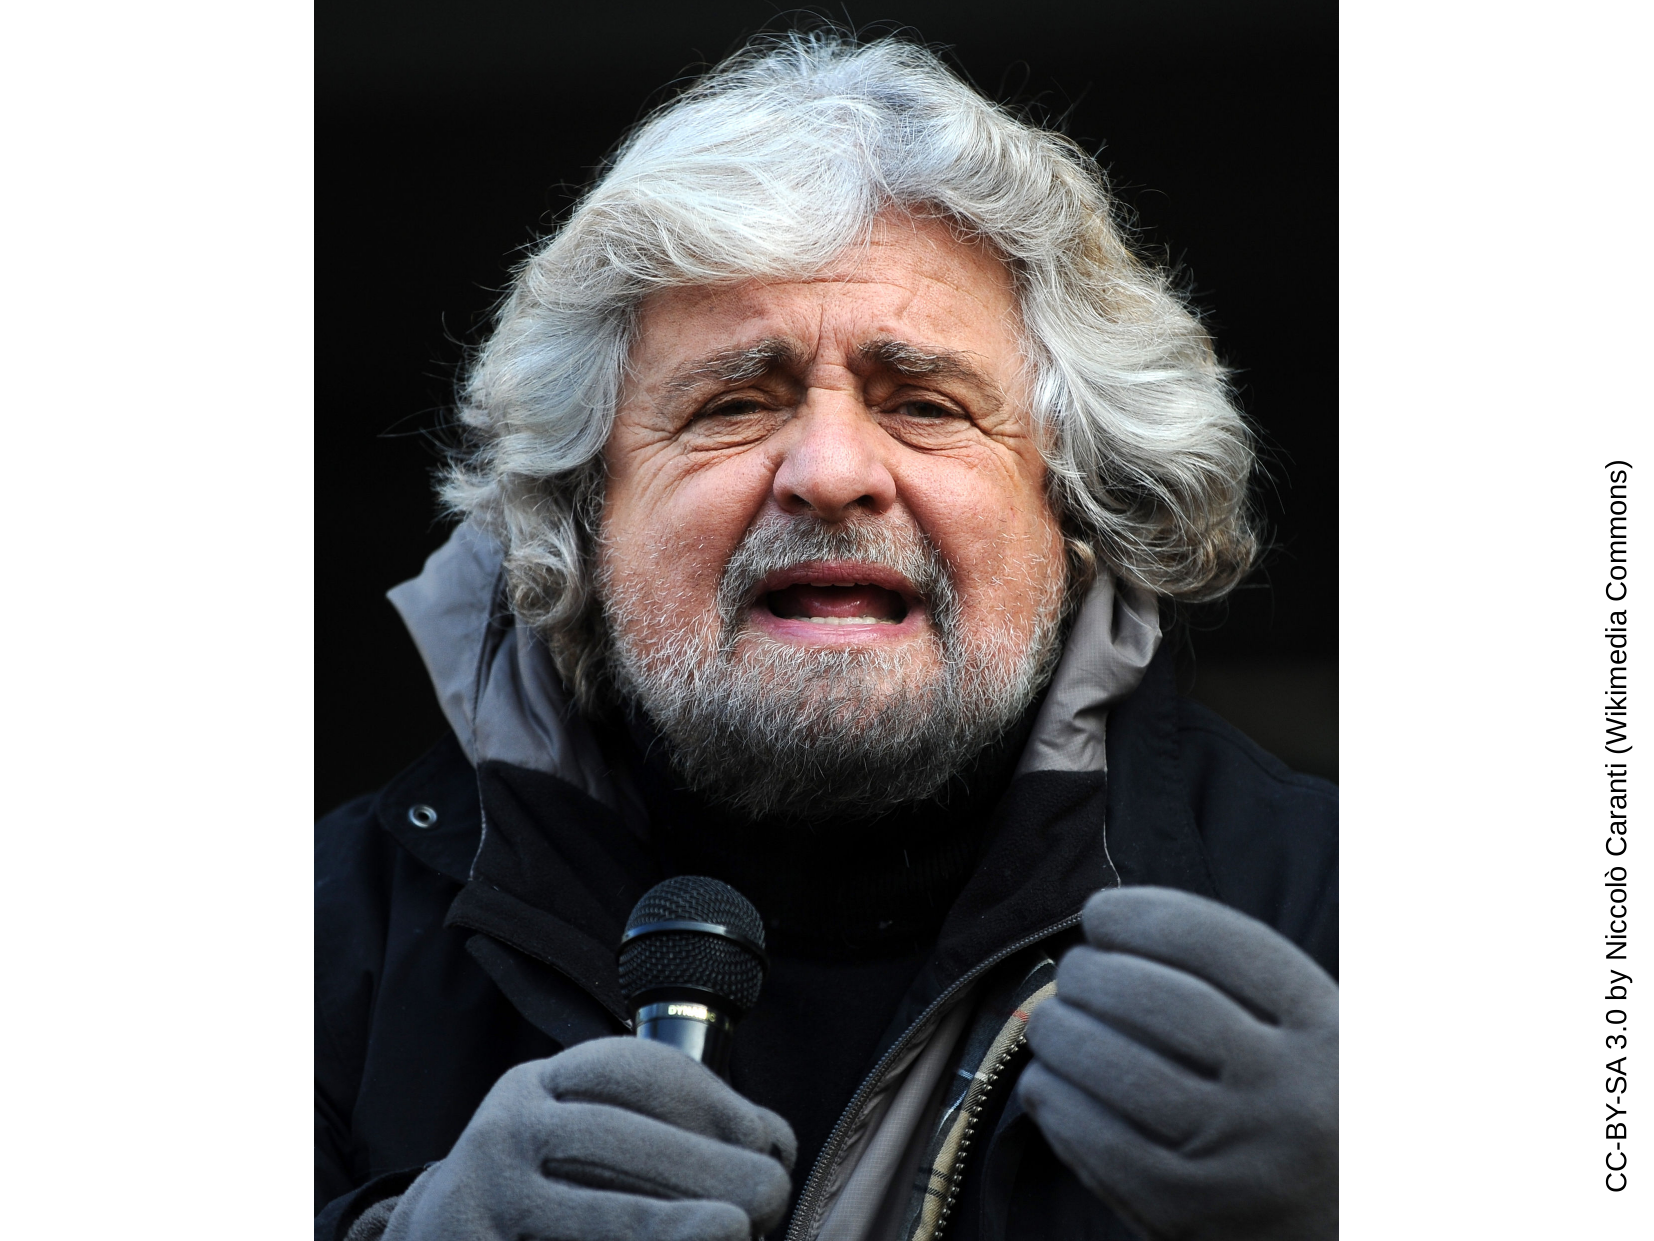

CC-BY-SA 3.0 by Niccolò Caranti (Wikimedia Commons)